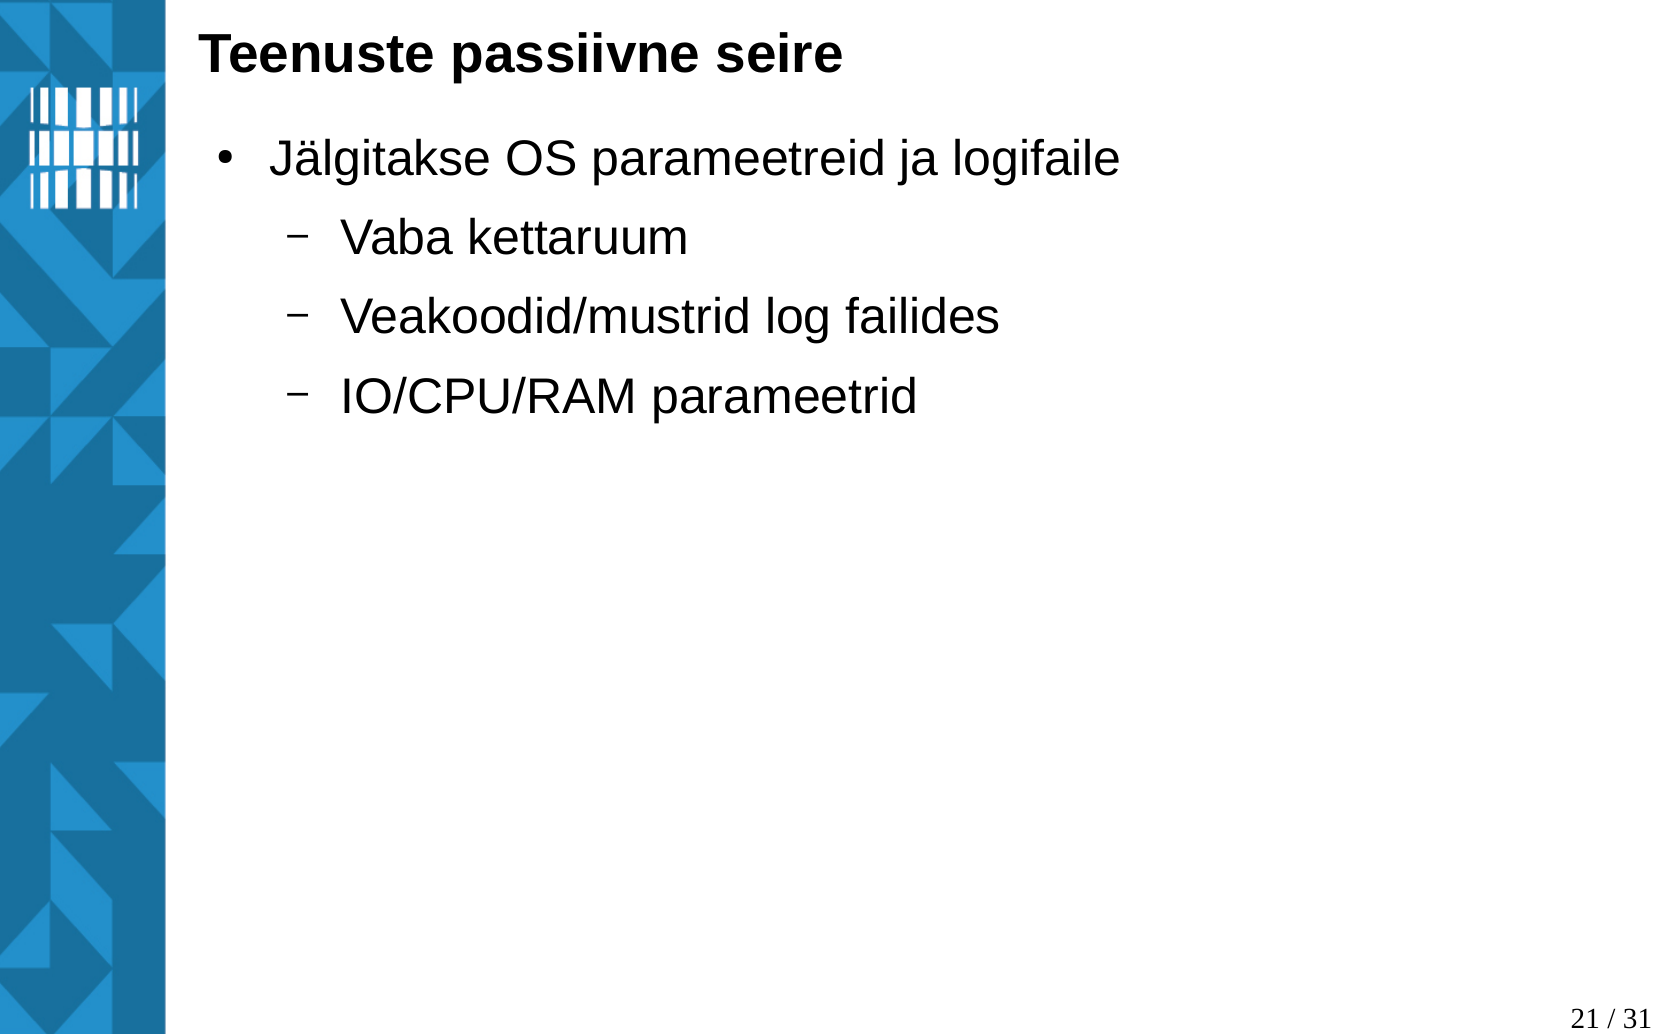

# Teenuste passiivne seire
Jälgitakse OS parameetreid ja logifaile
Vaba kettaruum
Veakoodid/mustrid log failides
IO/CPU/RAM parameetrid
21